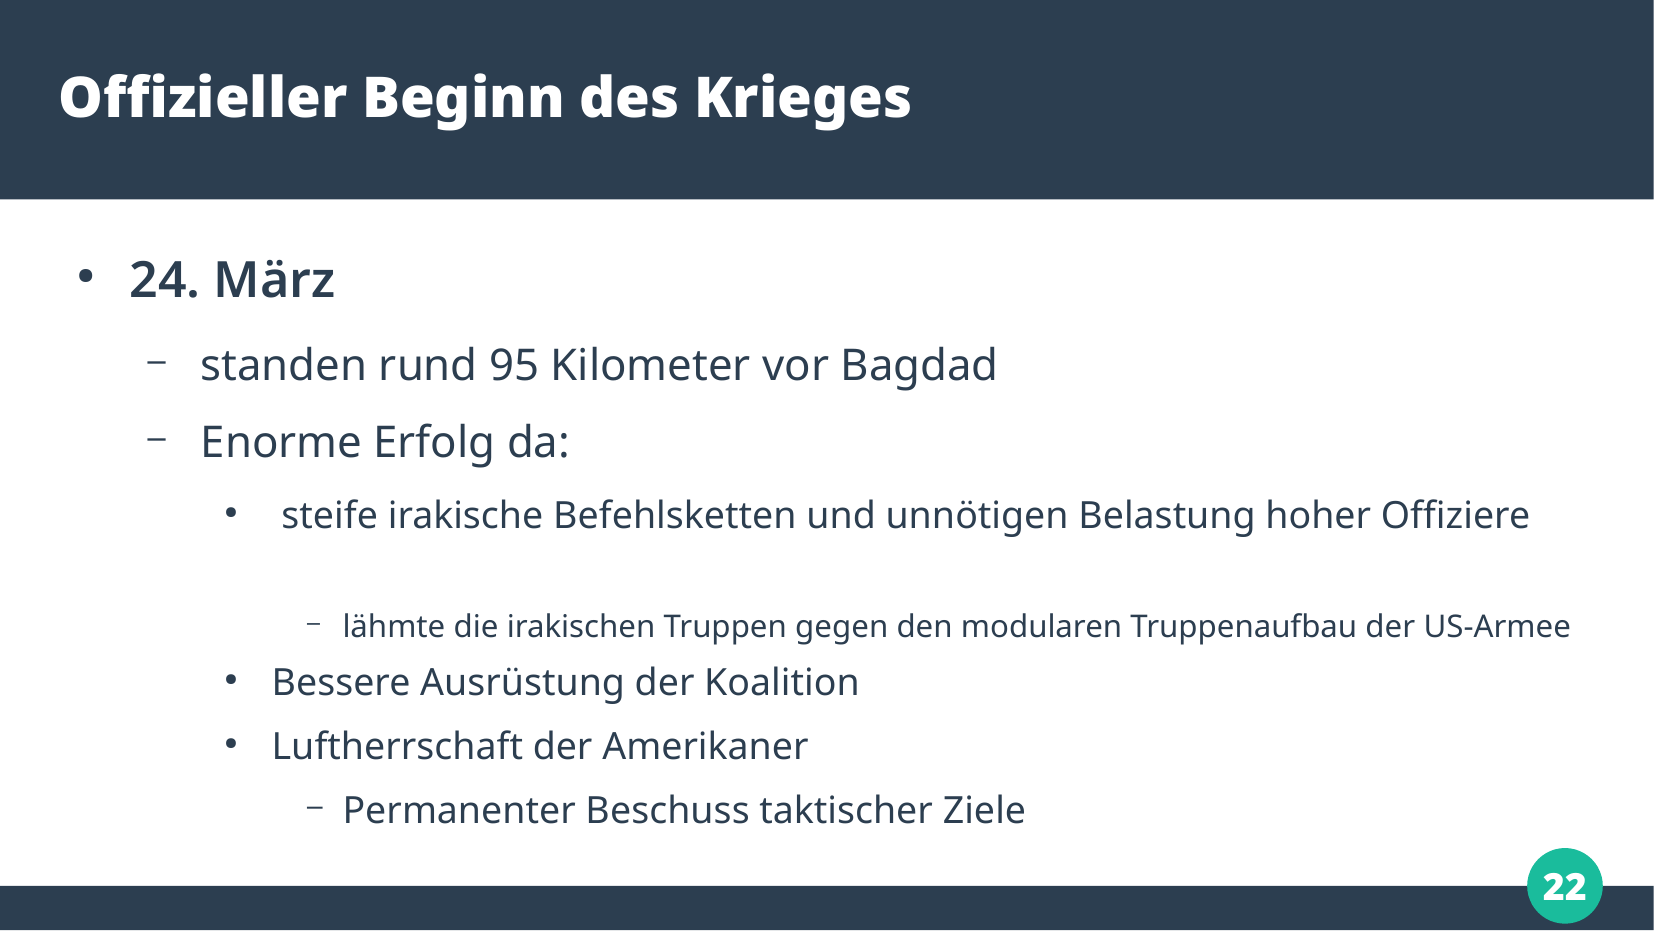

# Offizieller Beginn des Krieges
24. März
standen rund 95 Kilometer vor Bagdad
Enorme Erfolg da:
 steife irakische Befehlsketten und unnötigen Belastung hoher Offiziere
lähmte die irakischen Truppen gegen den modularen Truppenaufbau der US-Armee
Bessere Ausrüstung der Koalition
Luftherrschaft der Amerikaner
Permanenter Beschuss taktischer Ziele